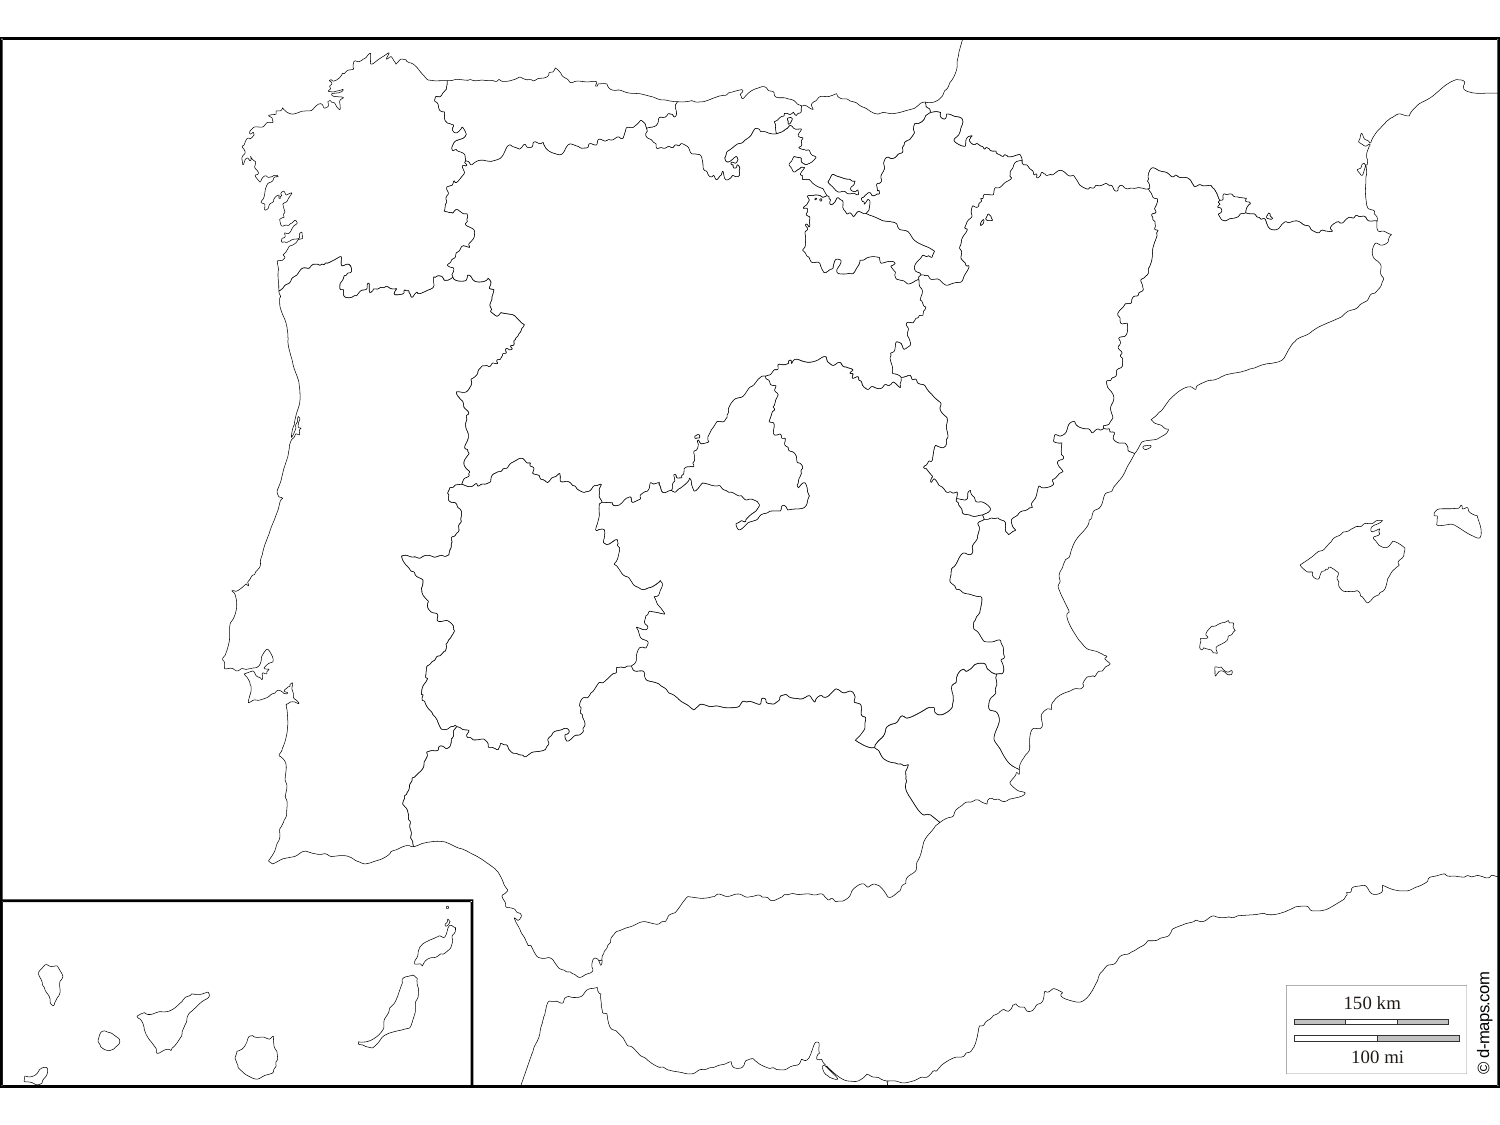

m
o
c
150 km
.
s
p
a
m
-
d
100 mi
©